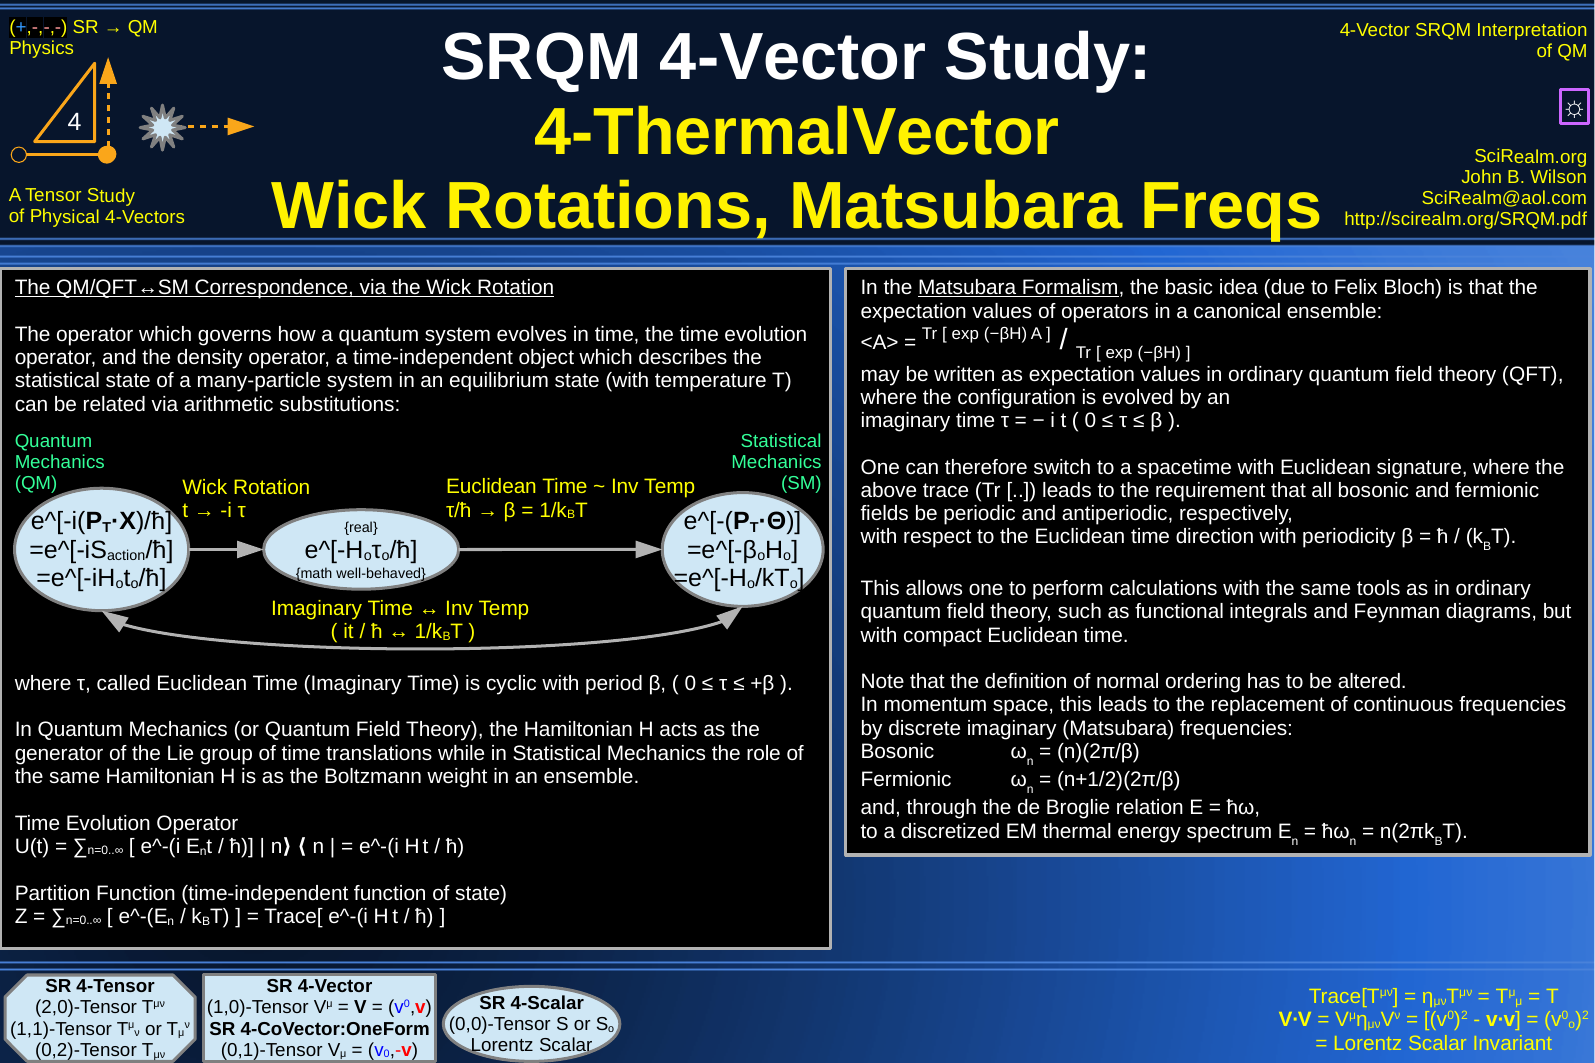

(+,-,-,-) SR → QM
Physics
A Tensor Study
of Physical 4-Vectors
4-Vector SRQM Interpretation
of QM
SciRealm.org
John B. Wilson
SciRealm@aol.com
http://scirealm.org/SRQM.pdf
# SRQM 4-Vector Study: 4-ThermalVector Wick Rotations, Matsubara Freqs
4
☼
The QM/QFT↔SM Correspondence, via the Wick Rotation
The operator which governs how a quantum system evolves in time, the time evolution operator, and the density operator, a time-independent object which describes the statistical state of a many-particle system in an equilibrium state (with temperature T) can be related via arithmetic substitutions:
where τ, called Euclidean Time (Imaginary Time) is cyclic with period β, ( 0 ≤ τ ≤ +β ).
In Quantum Mechanics (or Quantum Field Theory), the Hamiltonian H acts as the generator of the Lie group of time translations while in Statistical Mechanics the role of the same Hamiltonian H is as the Boltzmann weight in an ensemble.
Time Evolution Operator
U(t) = ∑n=0..∞ [ e^-(i Ent / ћ)] | n⟩ ⟨ n | = e^-(i H t / ћ)
Partition Function (time-independent function of state)
Z = ∑n=0..∞ [ e^-(En / kBT) ] = Trace[ e^-(i H t / ћ) ]
In the Matsubara Formalism, the basic idea (due to Felix Bloch) is that the expectation values of operators in a canonical ensemble:
<A> = Tr [ exp (−βH) A ] / Tr [ exp (−βH) ]
may be written as expectation values in ordinary quantum field theory (QFT), where the configuration is evolved by an
imaginary time τ = − i t ( 0 ≤ τ ≤ β ).
One can therefore switch to a spacetime with Euclidean signature, where the above trace (Tr [..]) leads to the requirement that all bosonic and fermionic fields be periodic and antiperiodic, respectively,
with respect to the Euclidean time direction with periodicity β = ћ / (kBT).
This allows one to perform calculations with the same tools as in ordinary quantum field theory, such as functional integrals and Feynman diagrams, but with compact Euclidean time.
Note that the definition of normal ordering has to be altered.
In momentum space, this leads to the replacement of continuous frequencies by discrete imaginary (Matsubara) frequencies:
Bosonic		ωn = (n)(2π/β)
Fermionic	ωn = (n+1/2)(2π/β)
and, through the de Broglie relation E = ћω,
to a discretized EM thermal energy spectrum En = ћωn = n(2πkBT).
Quantum
Mechanics
(QM)
Statistical
Mechanics
(SM)
Euclidean Time ~ Inv Temp
τ/ћ → β = 1/kBT
Wick Rotation
t → -i τ
e^[-i(PT·X)/ћ]
=e^[-iSaction/ћ]
=e^[-iHoto/ћ]
e^[-(PT·Θ)]
=e^[-βoHo]
=e^[-Ho/kTo]
{real}
e^[-Hoτo/ћ]
{math well-behaved}
Imaginary Time ↔ Inv Temp
 ( it / ћ ↔ 1/kBT )
SR 4-Tensor
(2,0)-Tensor Tμν
(1,1)-Tensor Tμν or Tμν
(0,2)-Tensor Tμν
SR 4-Vector
(1,0)-Tensor Vμ = V = (v0,v)
SR 4-CoVector:OneForm
(0,1)-Tensor Vμ = (v0,-v)
Trace[Tμν] = ημνTμν = Tμμ = T
V∙V = VμημνVν = [(v0)2 - v∙v] = (v0o)2
= Lorentz Scalar Invariant
SR 4-Scalar
(0,0)-Tensor S or So
Lorentz Scalar